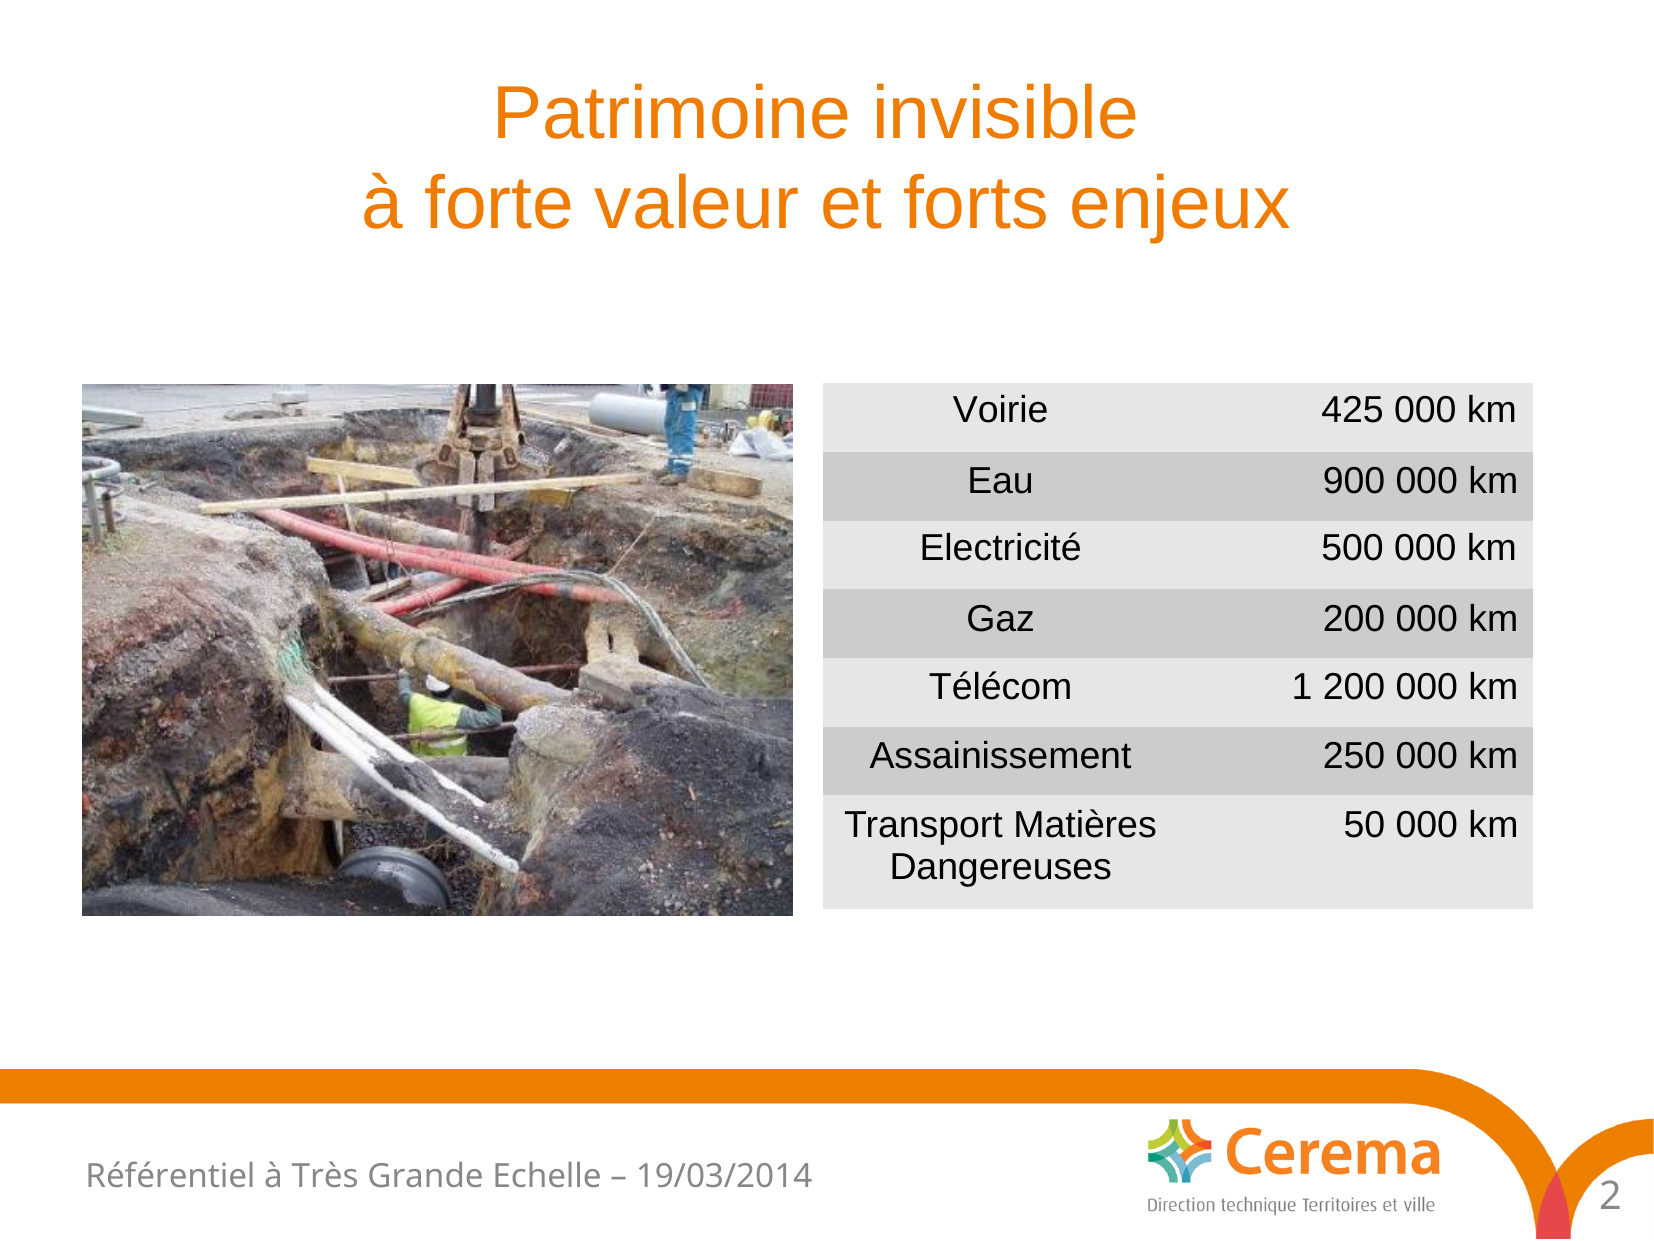

# Patrimoine invisible à forte valeur et forts enjeux
| Voirie | 425 000 km |
| --- | --- |
| Eau | 900 000 km |
| Electricité | 500 000 km |
| Gaz | 200 000 km |
| Télécom | 1 200 000 km |
| Assainissement | 250 000 km |
| Transport Matières Dangereuses | 50 000 km |